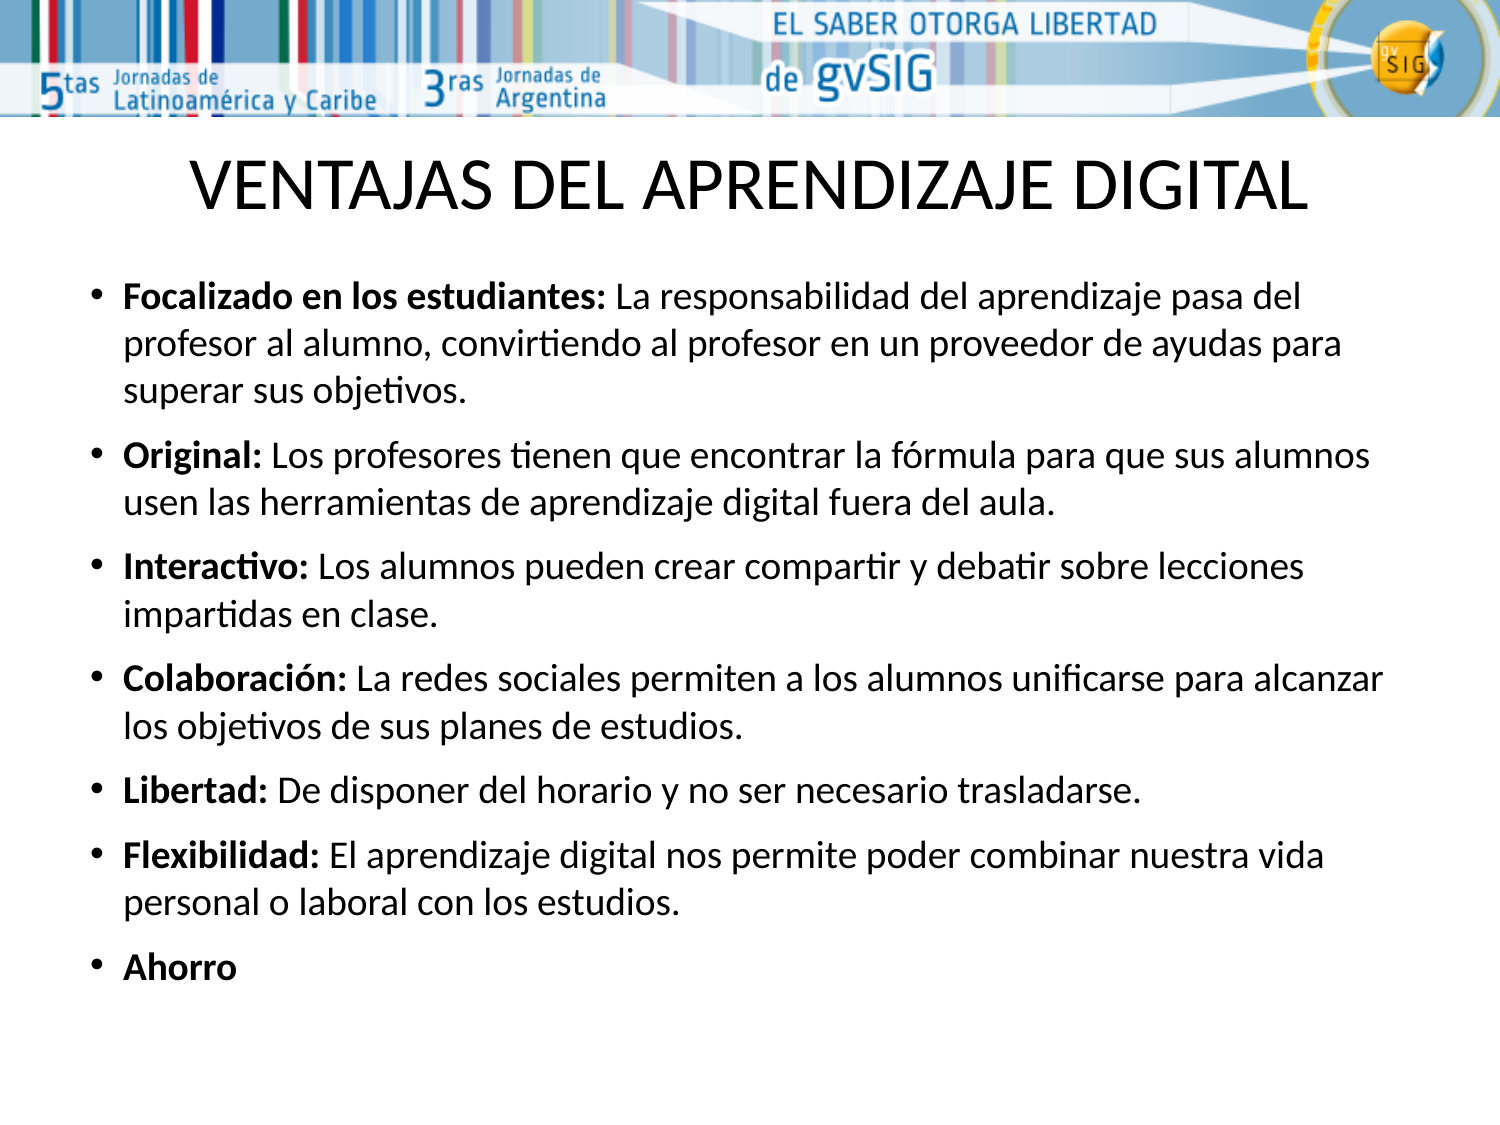

# VENTAJAS DEL APRENDIZAJE DIGITAL
Focalizado en los estudiantes: La responsabilidad del aprendizaje pasa del profesor al alumno, convirtiendo al profesor en un proveedor de ayudas para superar sus objetivos.
Original: Los profesores tienen que encontrar la fórmula para que sus alumnos usen las herramientas de aprendizaje digital fuera del aula.
Interactivo: Los alumnos pueden crear compartir y debatir sobre lecciones impartidas en clase.
Colaboración: La redes sociales permiten a los alumnos unificarse para alcanzar los objetivos de sus planes de estudios.
Libertad: De disponer del horario y no ser necesario trasladarse.
Flexibilidad: El aprendizaje digital nos permite poder combinar nuestra vida personal o laboral con los estudios.
Ahorro